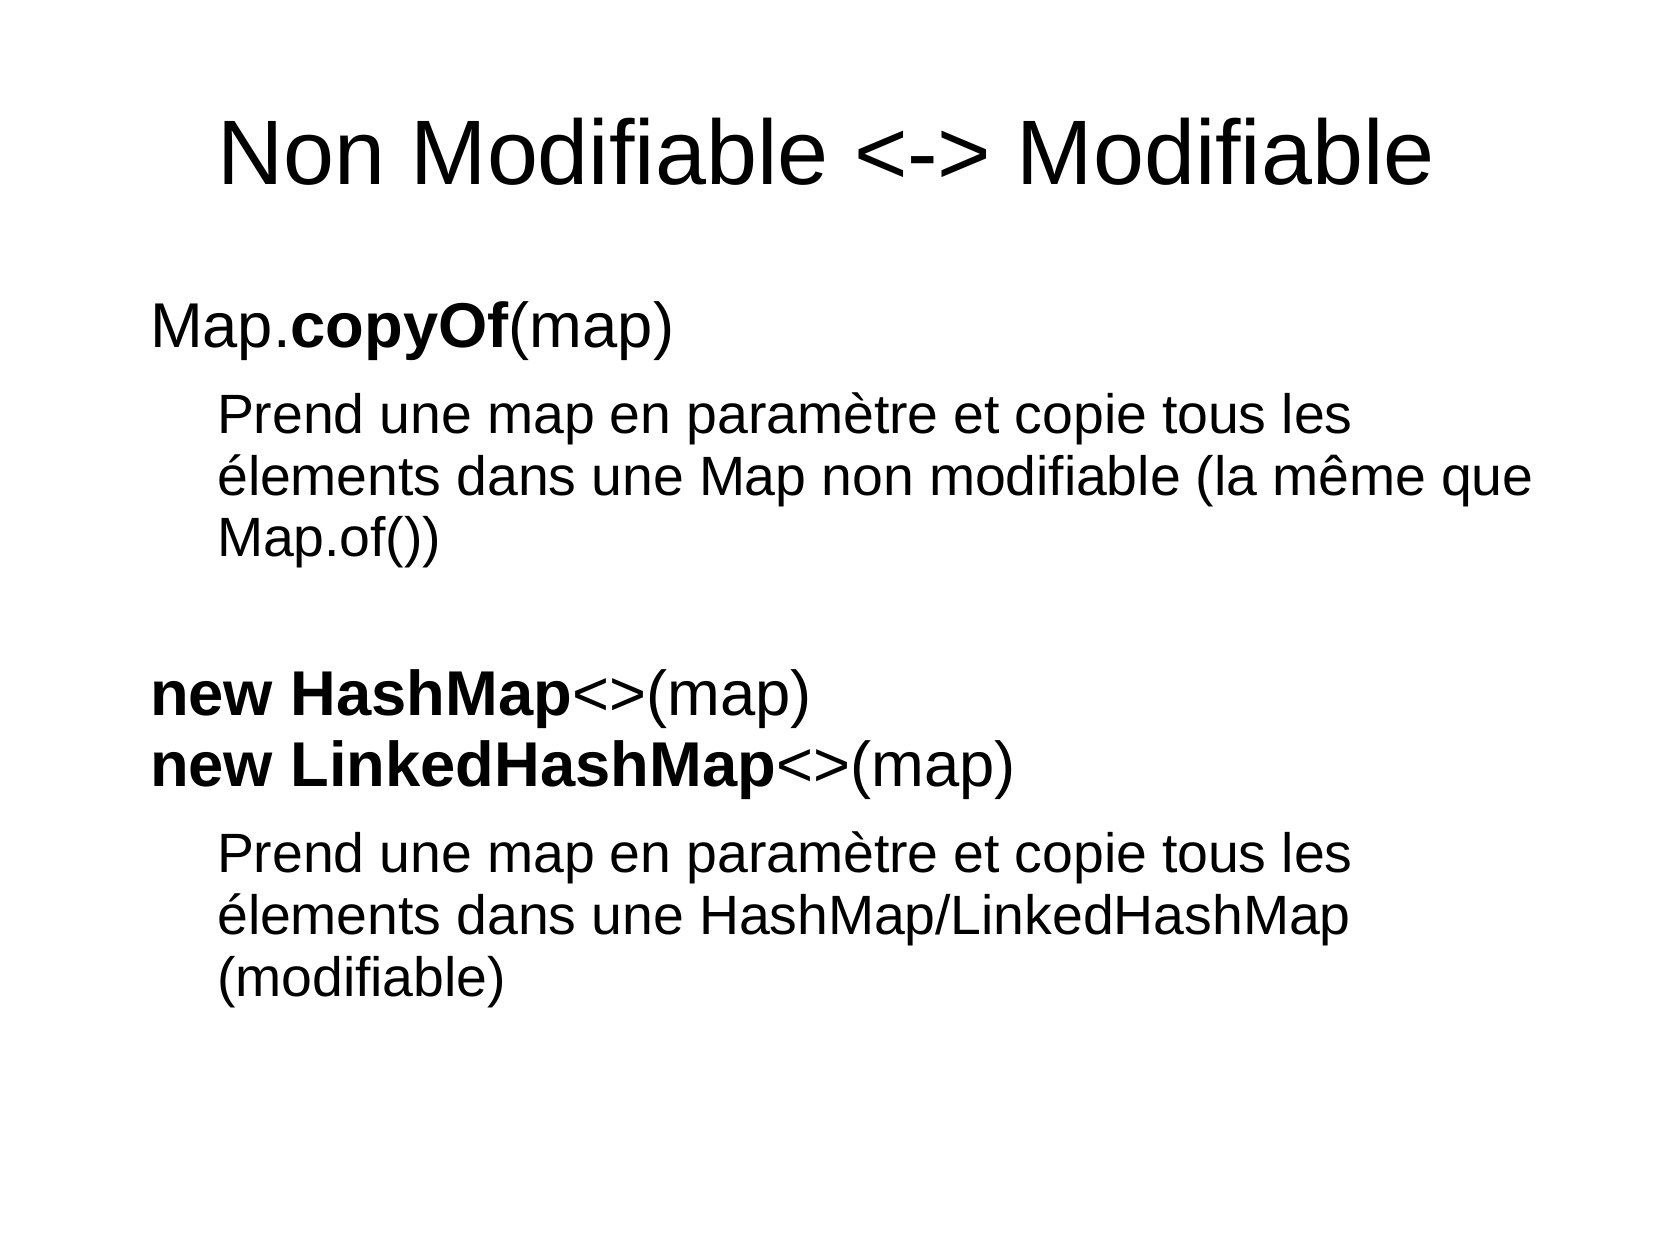

# Non Modifiable <-> Modifiable
Map.copyOf(map)
Prend une map en paramètre et copie tous les élements dans une Map non modifiable (la même que Map.of())
new HashMap<>(map)
new LinkedHashMap<>(map)
Prend une map en paramètre et copie tous les élements dans une HashMap/LinkedHashMap (modifiable)